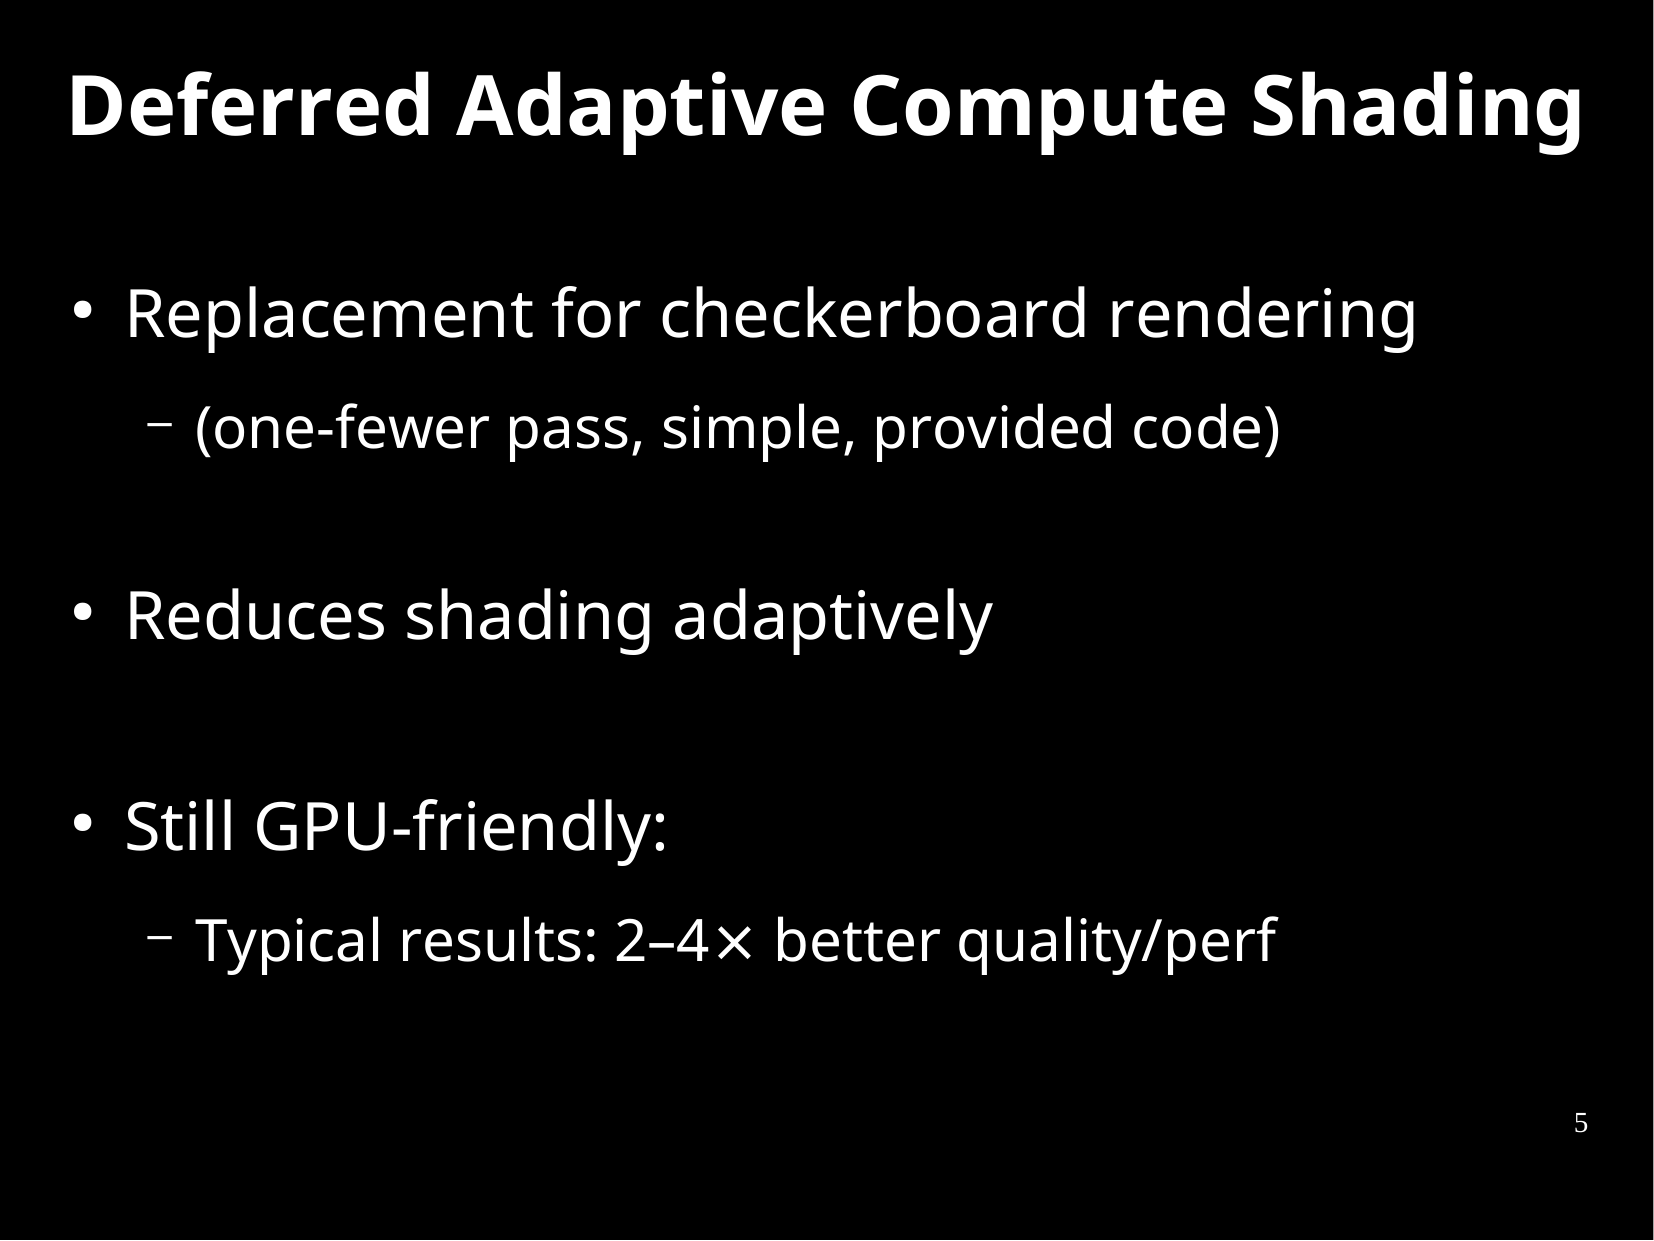

# Deferred Adaptive Compute Shading
Replacement for checkerboard rendering
(one-fewer pass, simple, provided code)
Reduces shading adaptively
Still GPU-friendly:
Typical results: 2–4⨯ better quality/perf
5